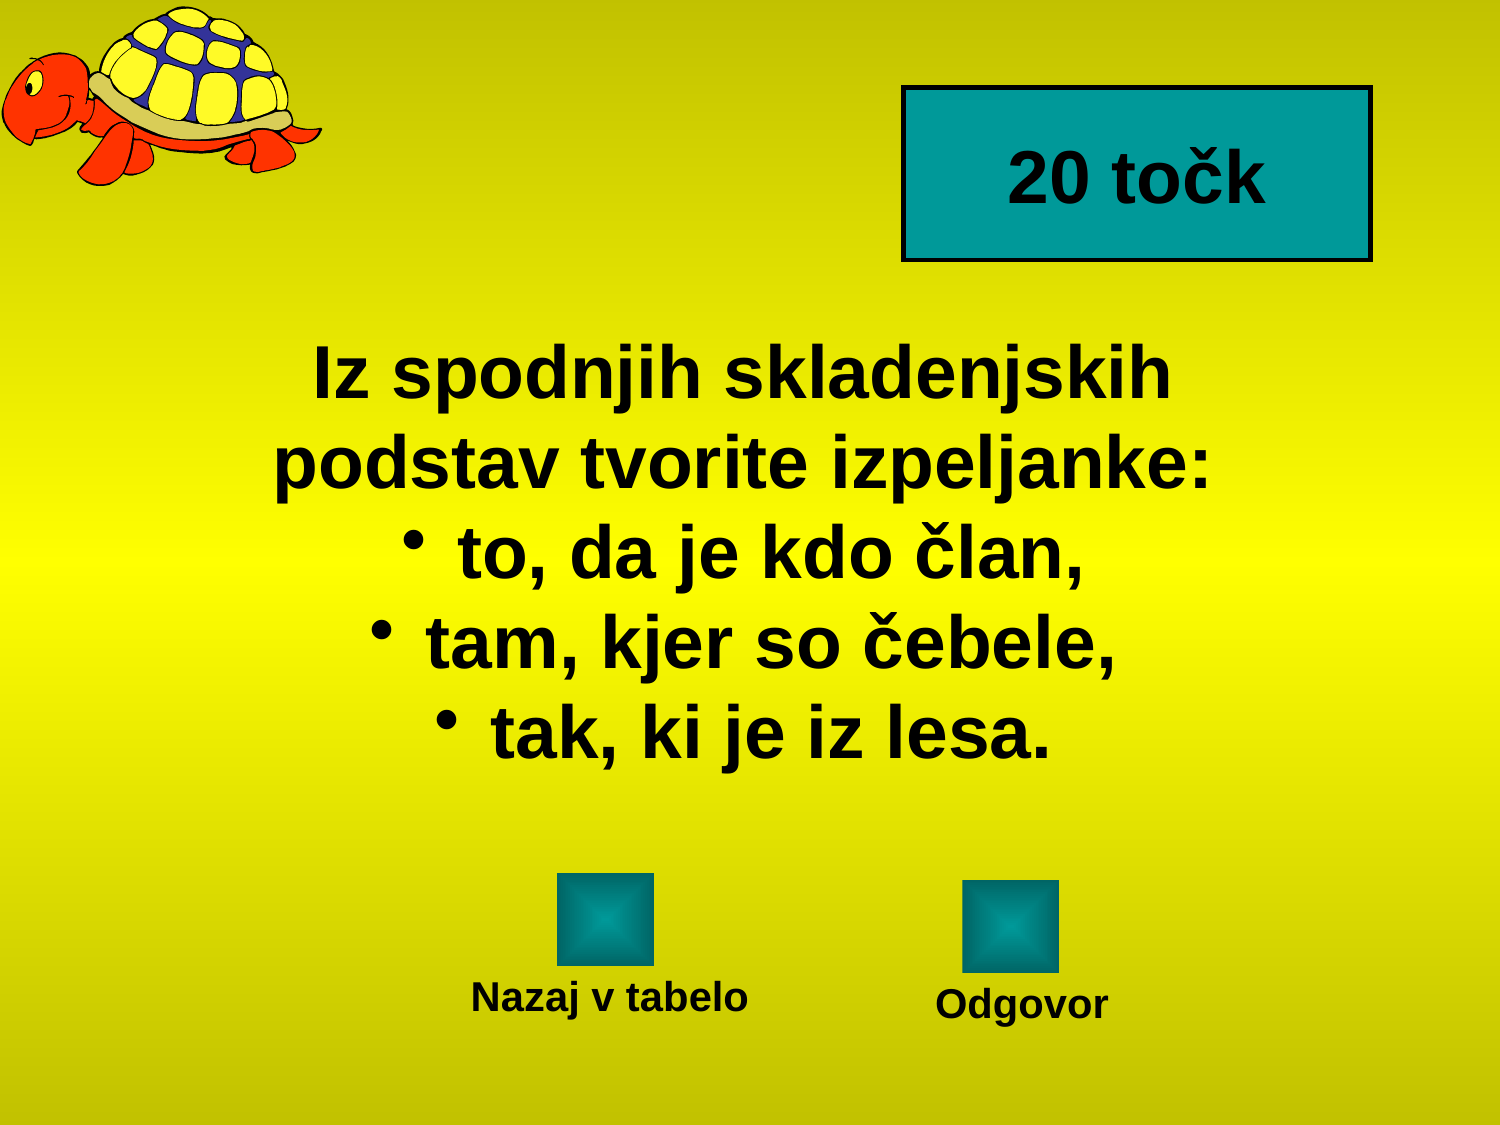

#
20 točk
Iz spodnjih skladenjskih podstav tvorite izpeljanke:
 to, da je kdo član,
 tam, kjer so čebele,
 tak, ki je iz lesa.
Nazaj v tabelo
Odgovor